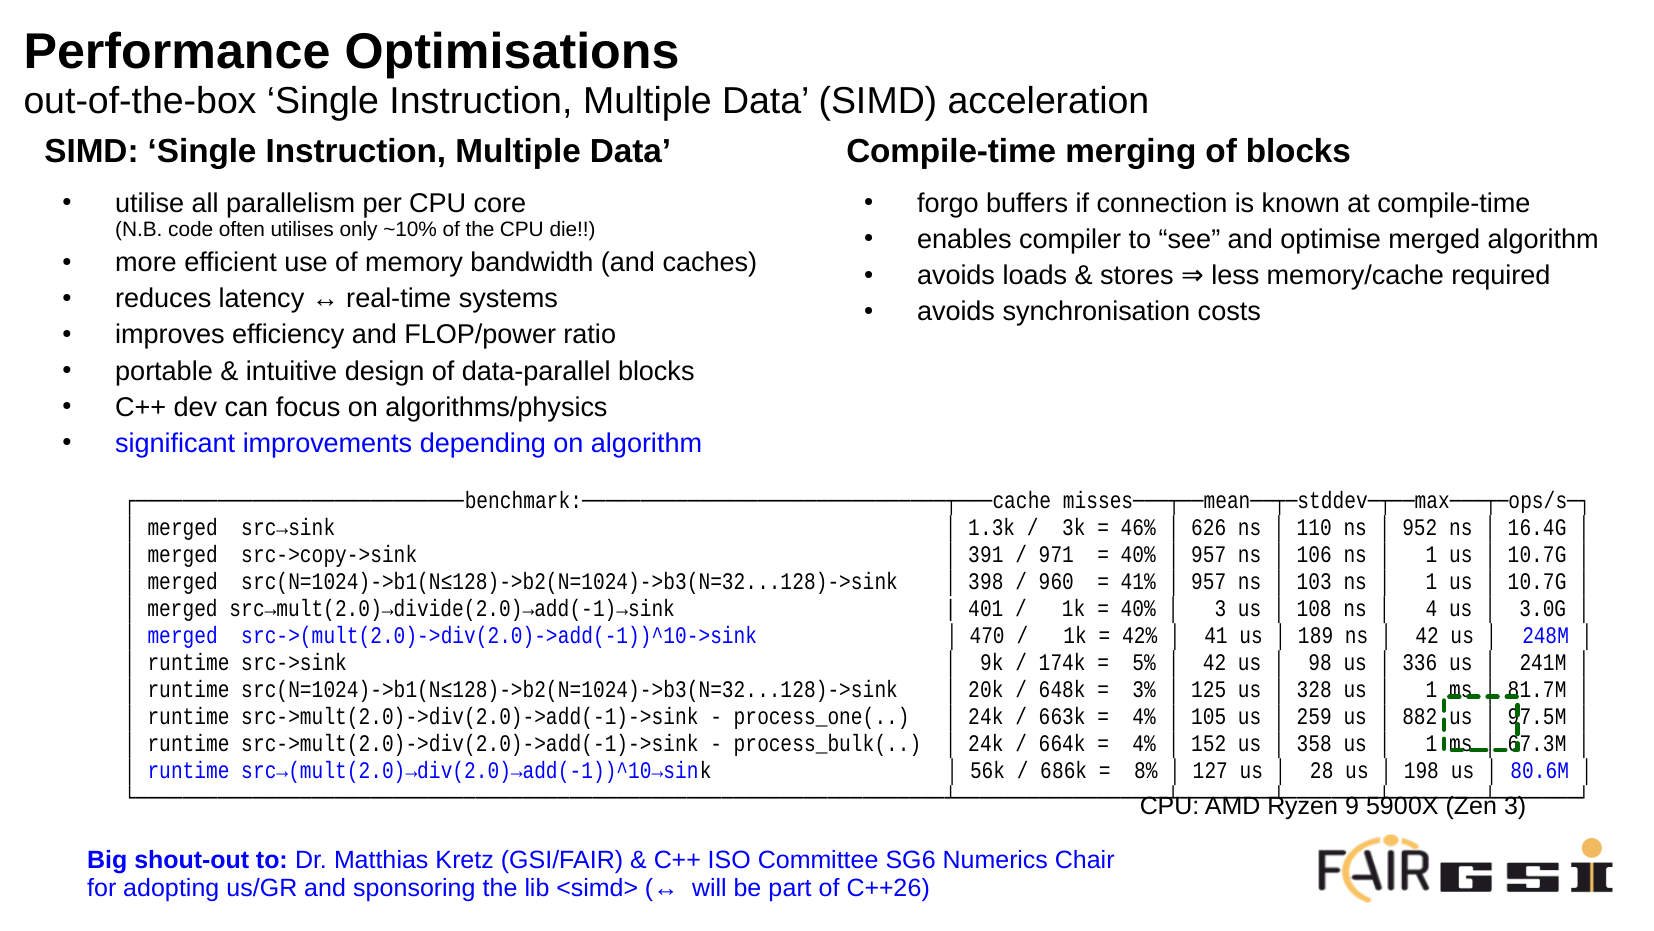

# Performance Optimisations out-of-the-box ‘Single Instruction, Multiple Data’ (SIMD) acceleration
SIMD: ‘Single Instruction, Multiple Data’
utilise all parallelism per CPU core
(N.B. code often utilises only ~10% of the CPU die!!)
more efficient use of memory bandwidth (and caches)
reduces latency ↔ real-time systems
improves efficiency and FLOP/power ratio
portable & intuitive design of data-parallel blocks
C++ dev can focus on algorithms/physics
significant improvements depending on algorithm
Compile-time merging of blocks
forgo buffers if connection is known at compile-time
enables compiler to “see” and optimise merged algorithm
avoids loads & stores ⇒ less memory/cache required
avoids synchronisation costs
┌────────────────────────────benchmark:───────────────────────────────┬───cache misses───┬──mean──┬─stddev─┬──max───┬─ops/s─┐
│ merged src→sink │ 1.3k / 3k = 46% │ 626 ns │ 110 ns │ 952 ns │ 16.4G │
│ merged src->copy->sink │ 391 / 971 = 40% │ 957 ns │ 106 ns │ 1 us │ 10.7G │
│ merged src(N=1024)->b1(N≤128)->b2(N=1024)->b3(N=32...128)->sink │ 398 / 960 = 41% │ 957 ns │ 103 ns │ 1 us │ 10.7G │
│ merged src→mult(2.0)→divide(2.0)→add(-1)→sink | 401 / 1k = 40% │ 3 us │ 108 ns │ 4 us │ 3.0G │
│ merged src->(mult(2.0)->div(2.0)->add(-1))^10->sink │ 470 / 1k = 42% │ 41 us │ 189 ns │ 42 us │ 248M │
│ runtime src->sink │ 9k / 174k = 5% │ 42 us │ 98 us │ 336 us │ 241M │
│ runtime src(N=1024)->b1(N≤128)->b2(N=1024)->b3(N=32...128)->sink │ 20k / 648k = 3% │ 125 us │ 328 us │ 1 ms │ 81.7M │
│ runtime src->mult(2.0)->div(2.0)->add(-1)->sink - process_one(..) │ 24k / 663k = 4% │ 105 us │ 259 us │ 882 us │ 97.5M │
│ runtime src->mult(2.0)->div(2.0)->add(-1)->sink - process_bulk(..) │ 24k / 664k = 4% │ 152 us │ 358 us │ 1 ms │ 67.3M │
│ runtime src→(mult(2.0)→div(2.0)→add(-1))^10→sink │ 56k / 686k = 8% │ 127 us │ 28 us │ 198 us │ 80.6M │
└─────────────────────────────────────────────────────────────────────┴──────────────────┴────────┴────────┴────────┴───────┘
CPU: AMD Ryzen 9 5900X (Zen 3)
Big shout-out to: Dr. Matthias Kretz (GSI/FAIR) & C++ ISO Committee SG6 Numerics Chair
for adopting us/GR and sponsoring the lib <simd> (↔ will be part of C++26)